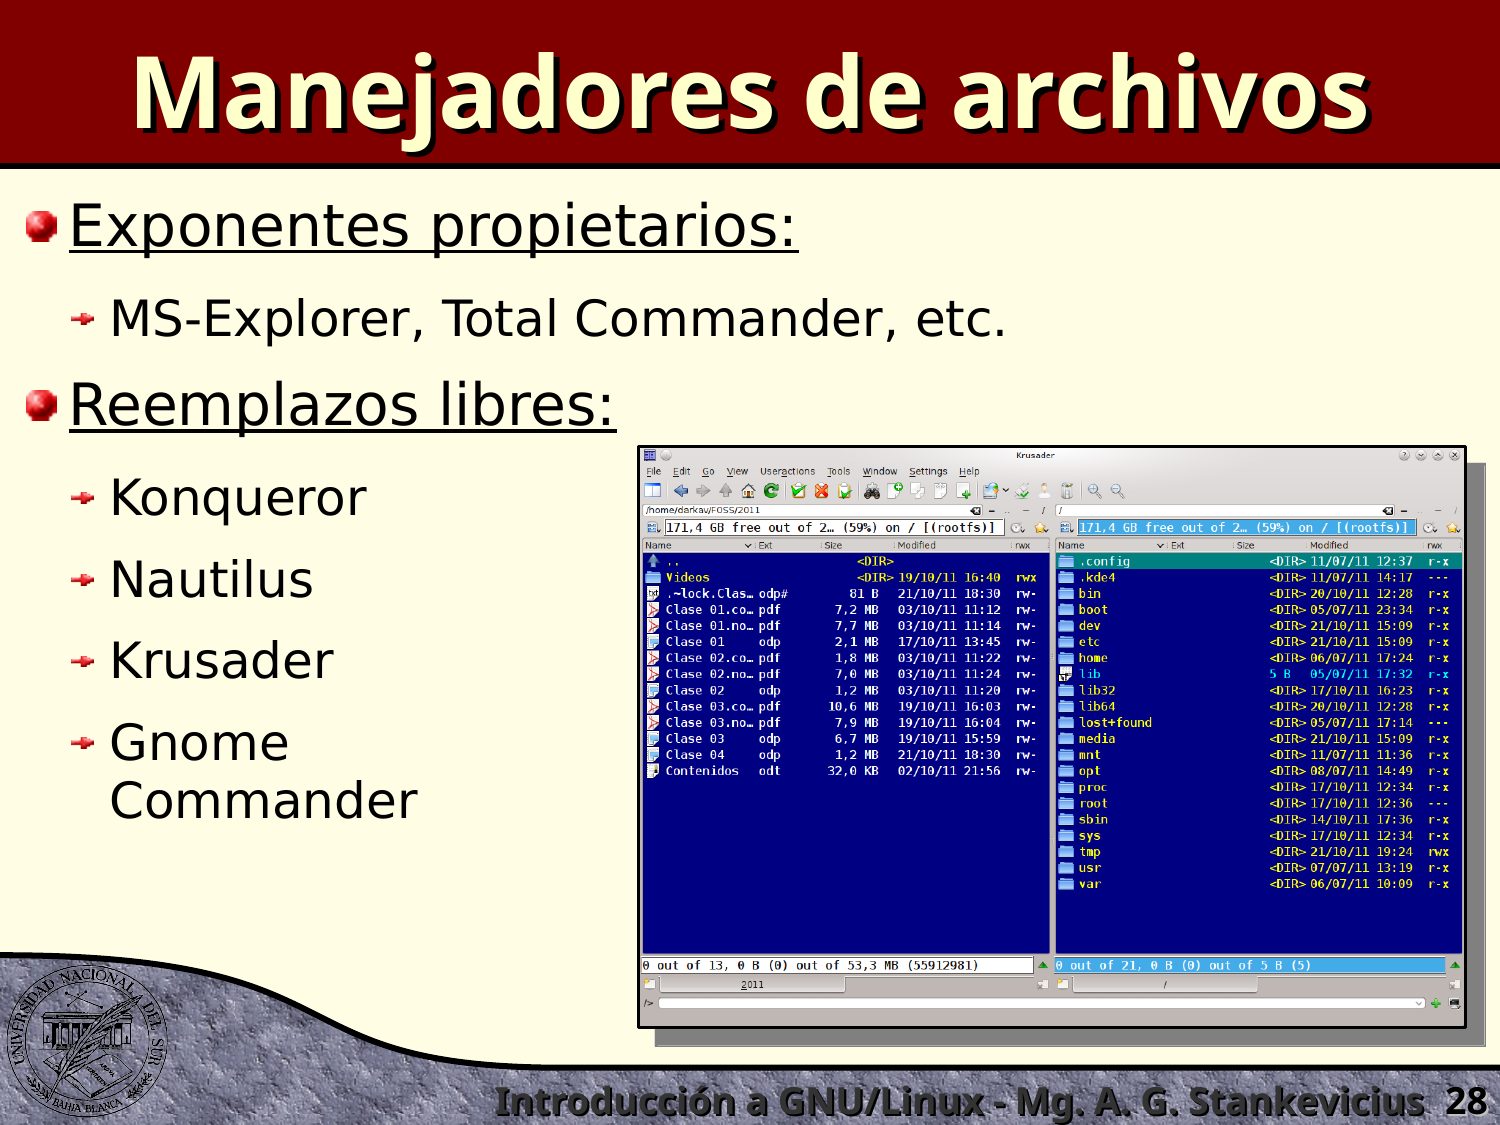

# Manejadores de archivos
Exponentes propietarios:
MS-Explorer, Total Commander, etc.
Reemplazos libres:
Konqueror
Nautilus
Krusader
Gnome
Commander
28